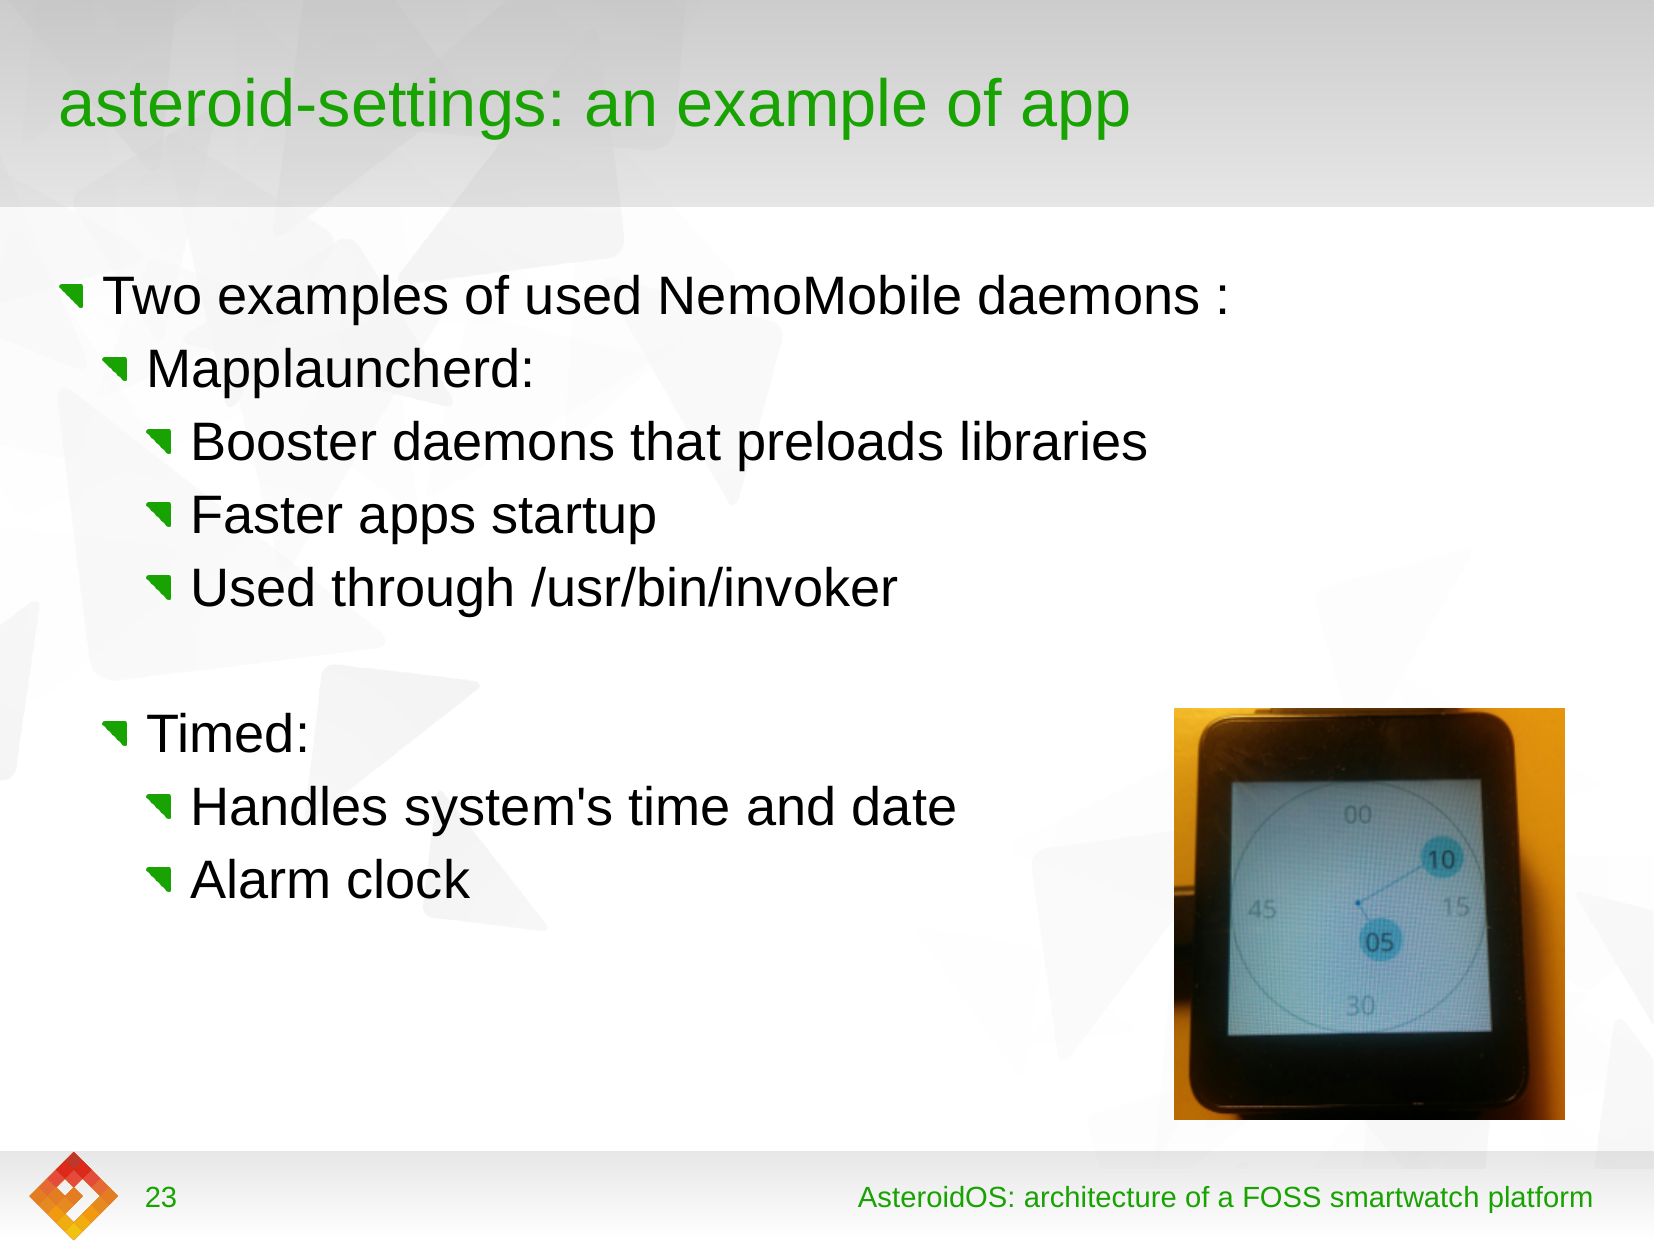

# asteroid-settings: an example of app
Two examples of used NemoMobile daemons :
Mapplauncherd:
Booster daemons that preloads libraries
Faster apps startup
Used through /usr/bin/invoker
Timed:
Handles system's time and date
Alarm clock
23
AsteroidOS: architecture of a FOSS smartwatch platform